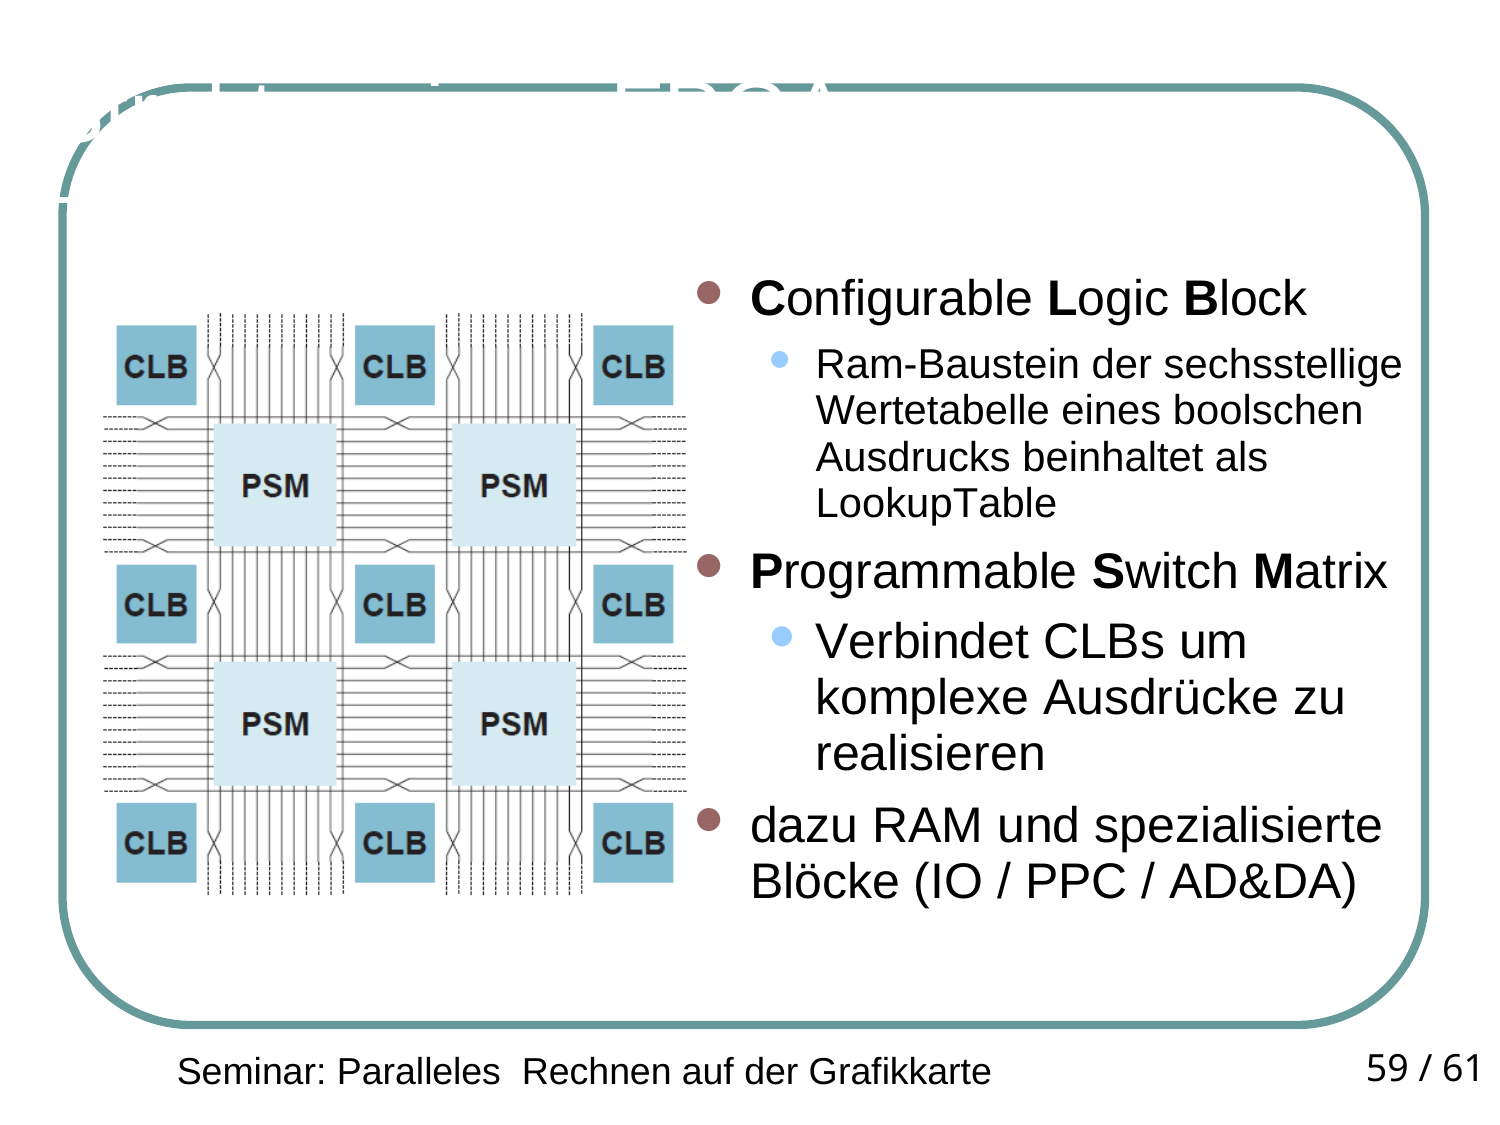

# Struktur eines FPGA
Configurable Logic Block
Ram-Baustein der sechsstellige Wertetabelle eines boolschen Ausdrucks beinhaltet als LookupTable
Programmable Switch Matrix
Verbindet CLBs um komplexe Ausdrücke zu realisieren
dazu RAM und spezialisierte Blöcke (IO / PPC / AD&DA)
Seminar: Paralleles Rechnen auf der Grafikkarte
59